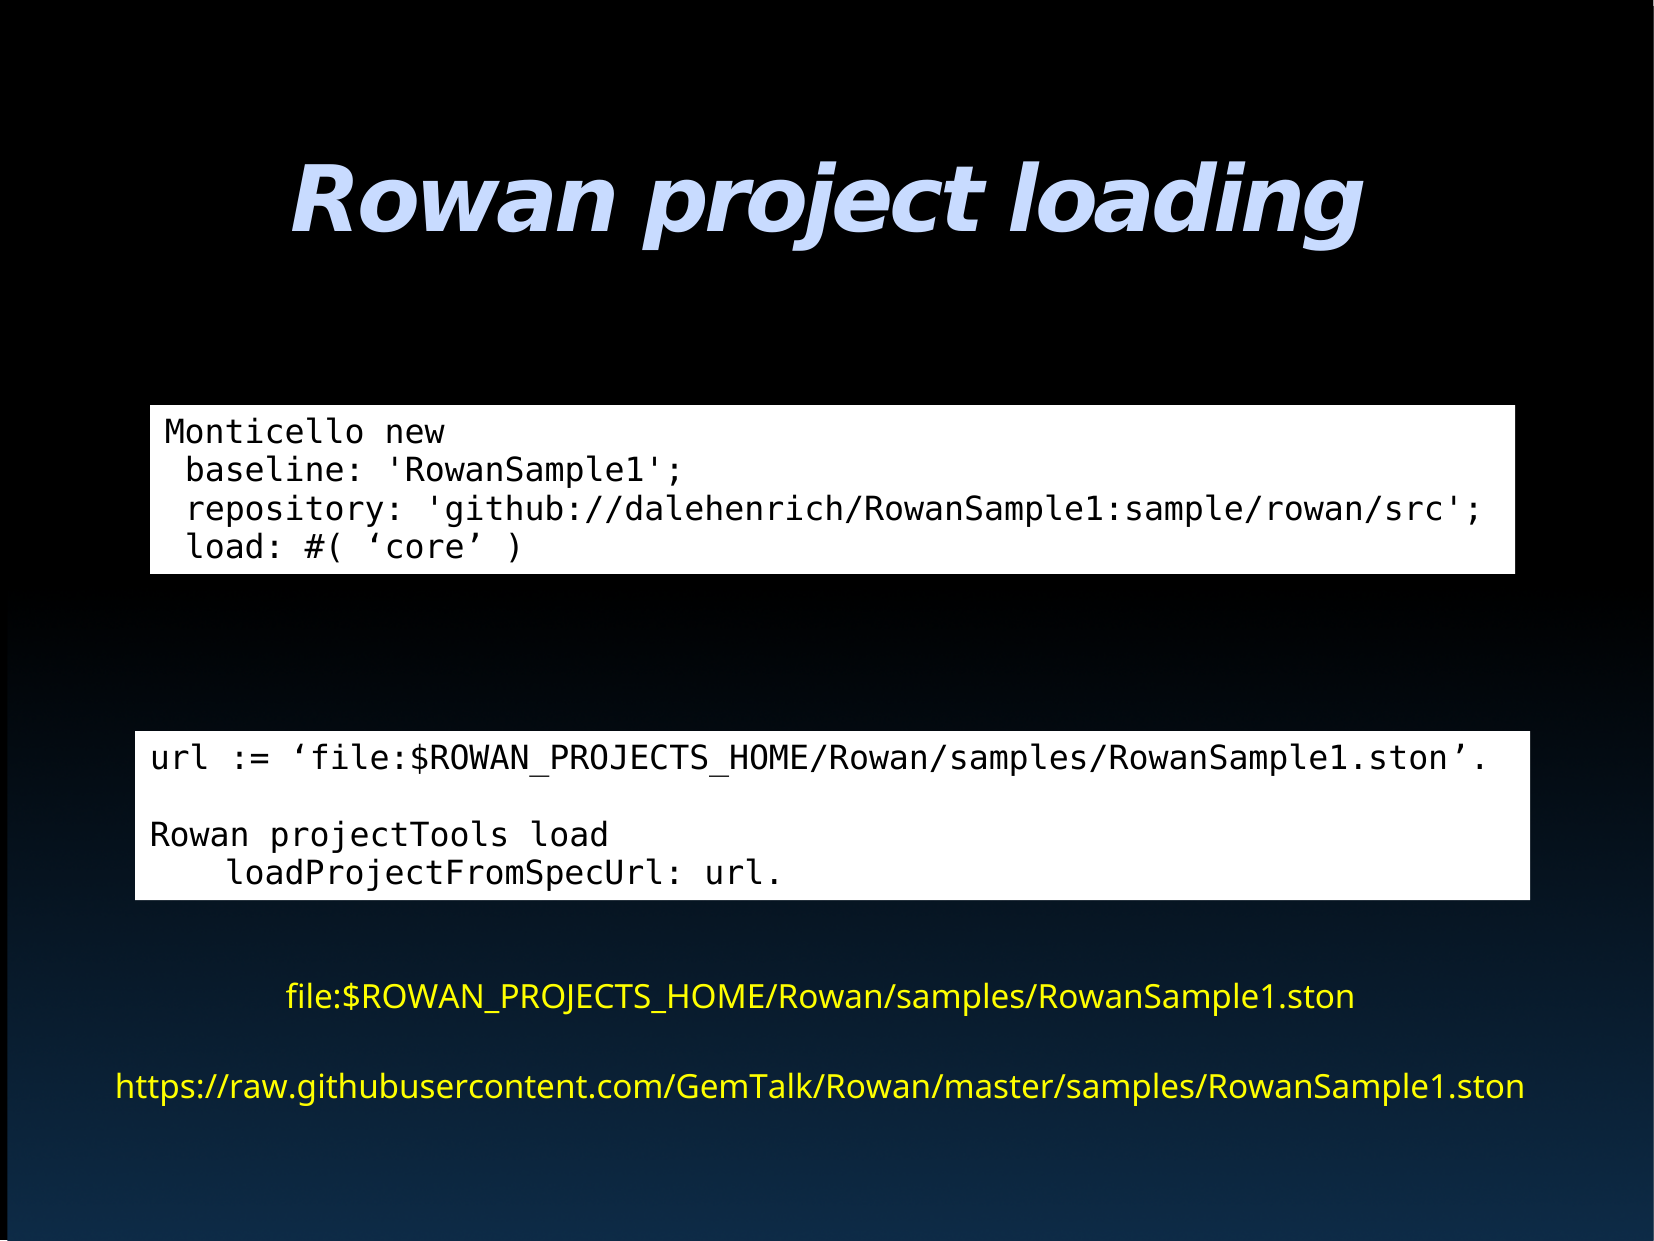

# Rowan project loading
Monticello new
 baseline: 'RowanSample1';
 repository: 'github://dalehenrich/RowanSample1:sample/rowan/src';
 load: #( ‘core’ )
url := ‘file:$ROWAN_PROJECTS_HOME/Rowan/samples/RowanSample1.ston’.
Rowan projectTools load
	loadProjectFromSpecUrl: url.
file:$ROWAN_PROJECTS_HOME/Rowan/samples/RowanSample1.ston
https://raw.githubusercontent.com/GemTalk/Rowan/master/samples/RowanSample1.ston